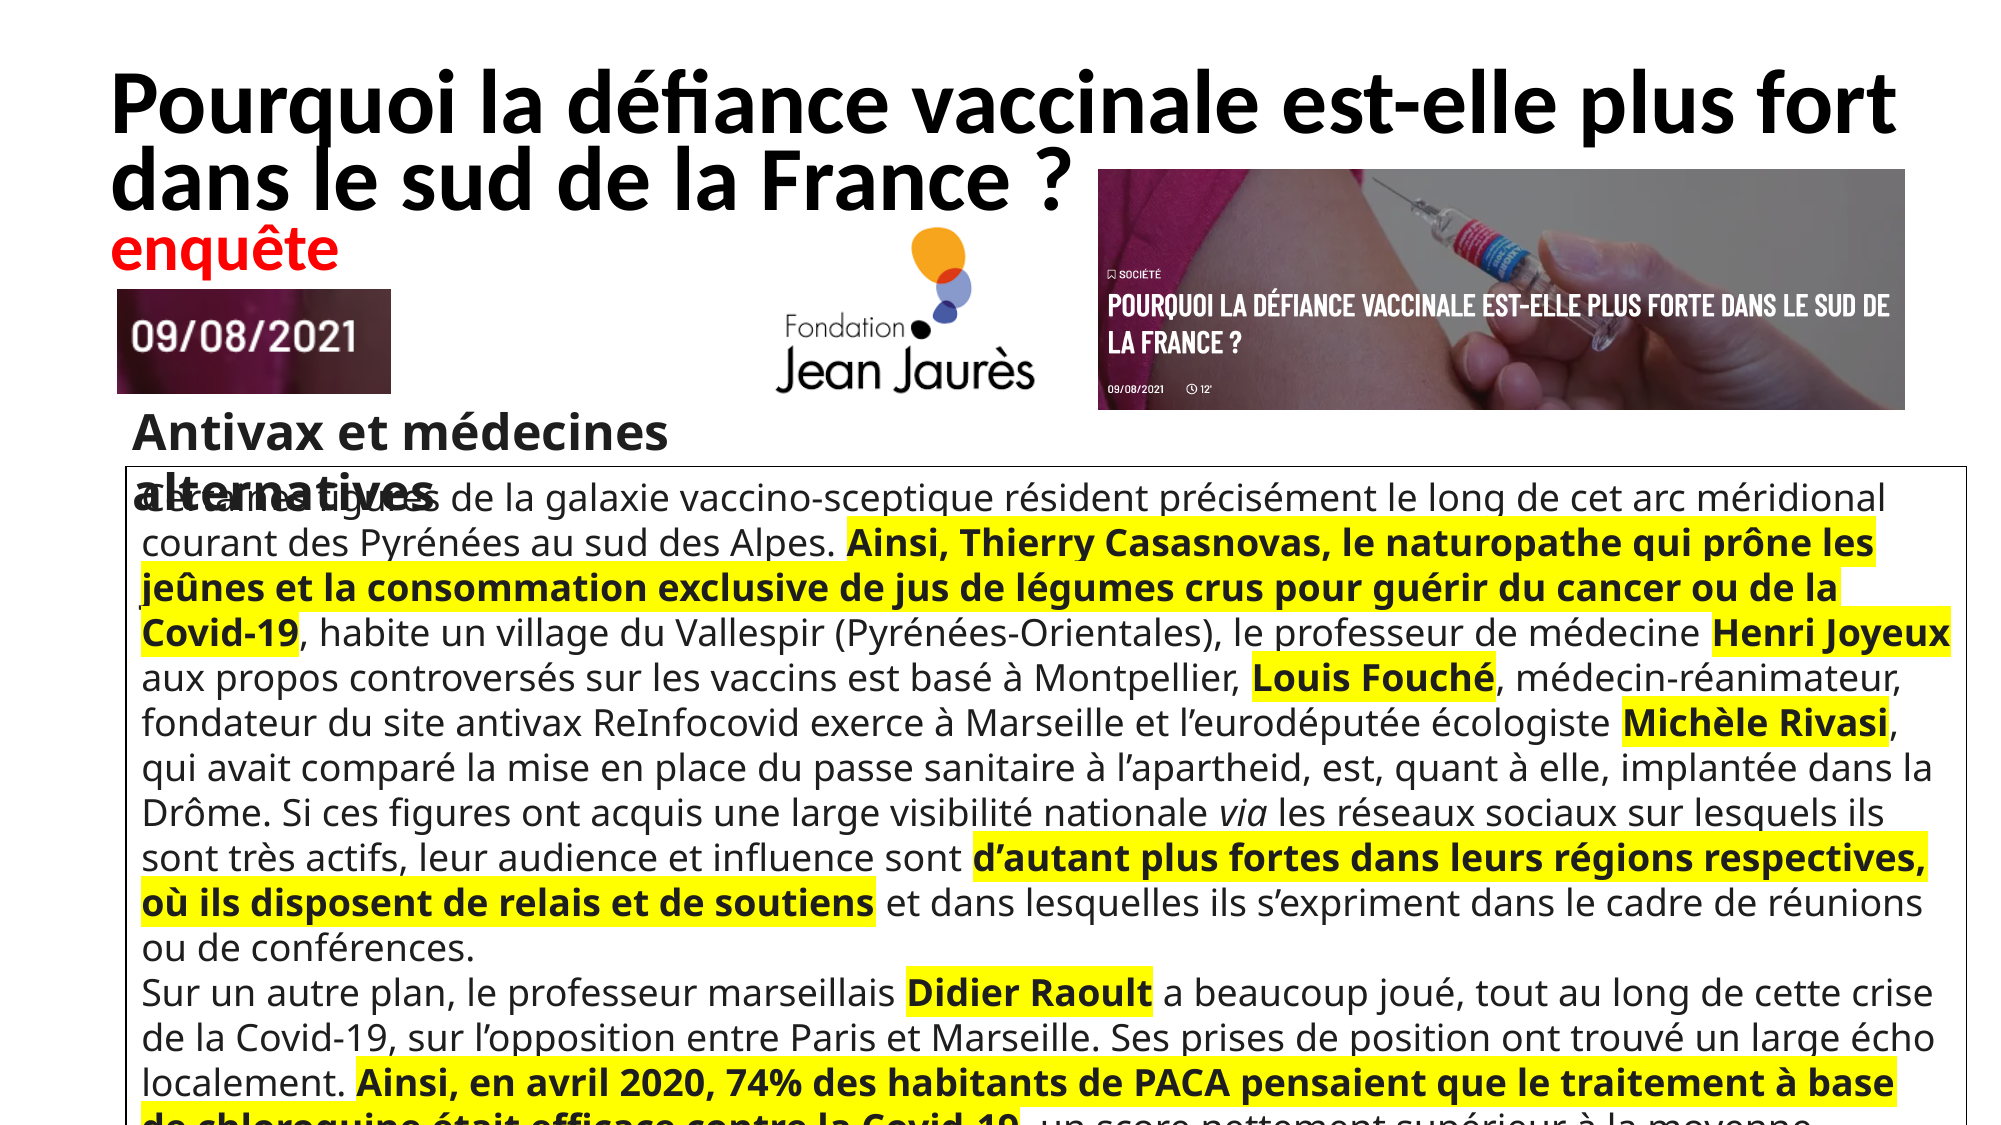

Pourquoi la défiance vaccinale est-elle plus fort dans le sud de la France ?
enquête
Antivax et médecines alternatives
Certaines figures de la galaxie vaccino-sceptique résident précisément le long de cet arc méridional courant des Pyrénées au sud des Alpes. Ainsi, Thierry Casasnovas, le naturopathe qui prône les jeûnes et la consommation exclusive de jus de légumes crus pour guérir du cancer ou de la Covid-19, habite un village du Vallespir (Pyrénées-Orientales), le professeur de médecine Henri Joyeux aux propos controversés sur les vaccins est basé à Montpellier, Louis Fouché, médecin-réanimateur, fondateur du site antivax ReInfocovid exerce à Marseille et l’eurodéputée écologiste Michèle Rivasi, qui avait comparé la mise en place du passe sanitaire à l’apartheid, est, quant à elle, implantée dans la Drôme. Si ces figures ont acquis une large visibilité nationale via les réseaux sociaux sur lesquels ils sont très actifs, leur audience et influence sont d’autant plus fortes dans leurs régions respectives, où ils disposent de relais et de soutiens et dans lesquelles ils s’expriment dans le cadre de réunions ou de conférences.
Sur un autre plan, le professeur marseillais Didier Raoult a beaucoup joué, tout au long de cette crise de la Covid-19, sur l’opposition entre Paris et Marseille. Ses prises de position ont trouvé un large écho localement. Ainsi, en avril 2020, 74% des habitants de PACA pensaient que le traitement à base de chloroquine était efficace contre la Covid-19, un score nettement supérieur à la moyenne nationale (59%).